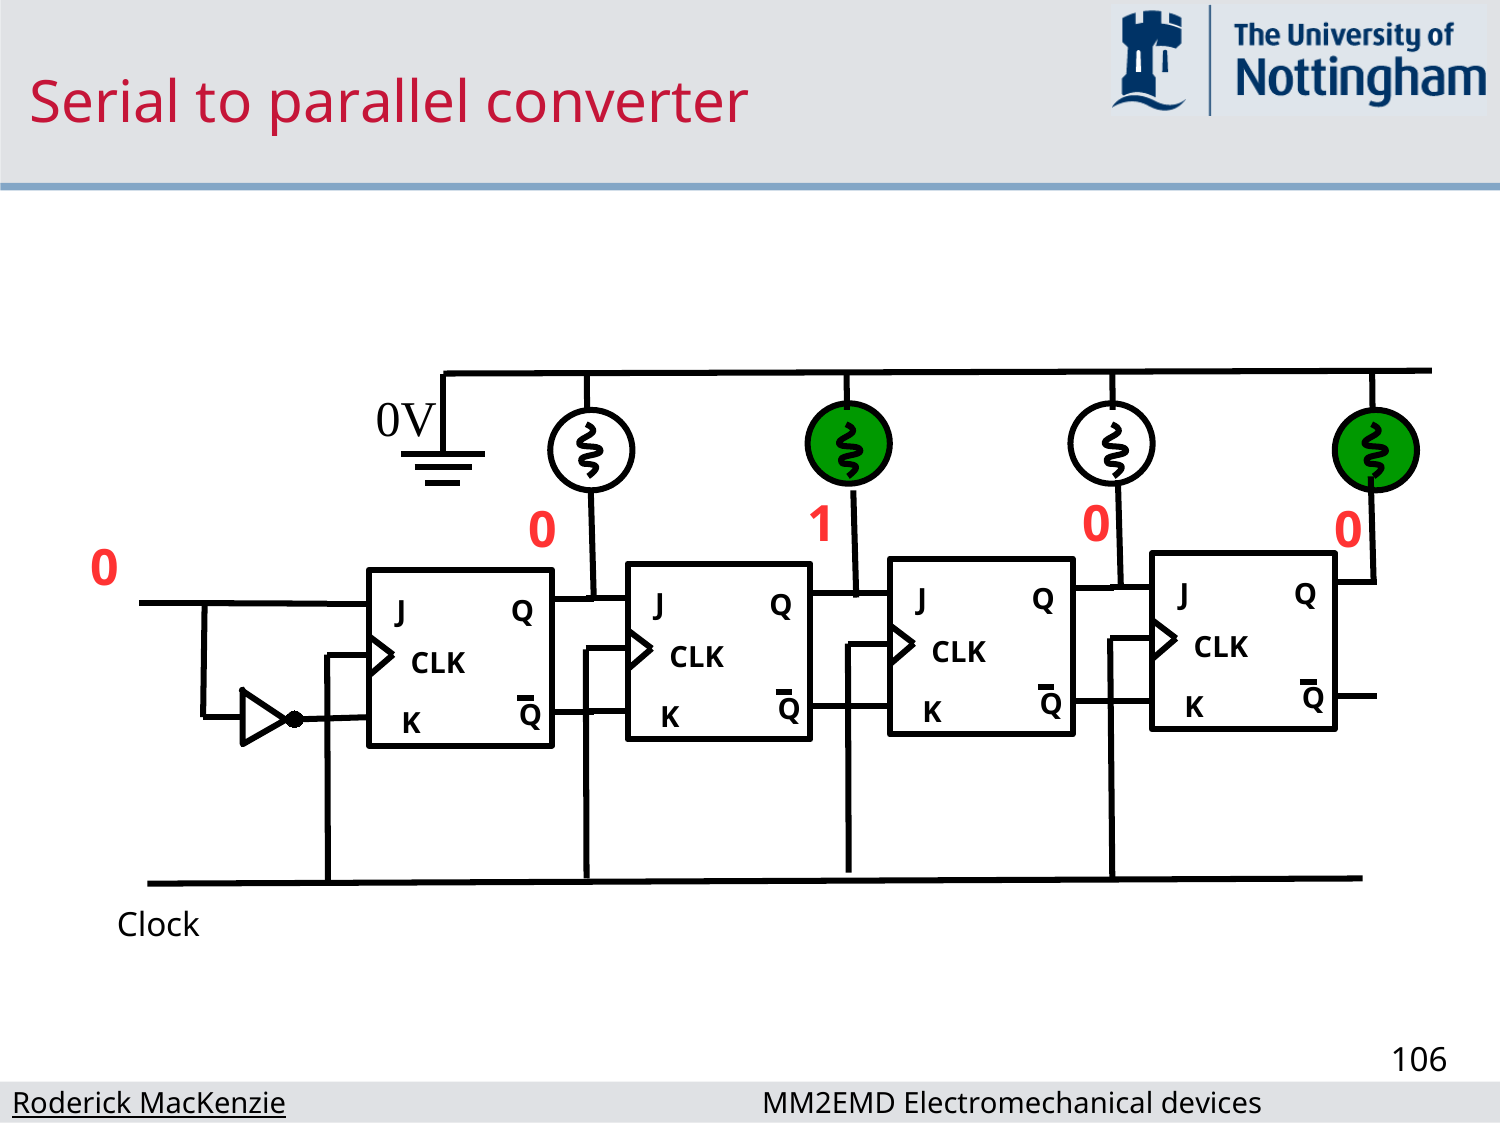

# Serial to parallel converter
0V
1
0
0
0
0
J
Q
CLK
Q
K
J
Q
CLK
Q
K
J
Q
CLK
Q
K
J
Q
CLK
Q
K
Clock